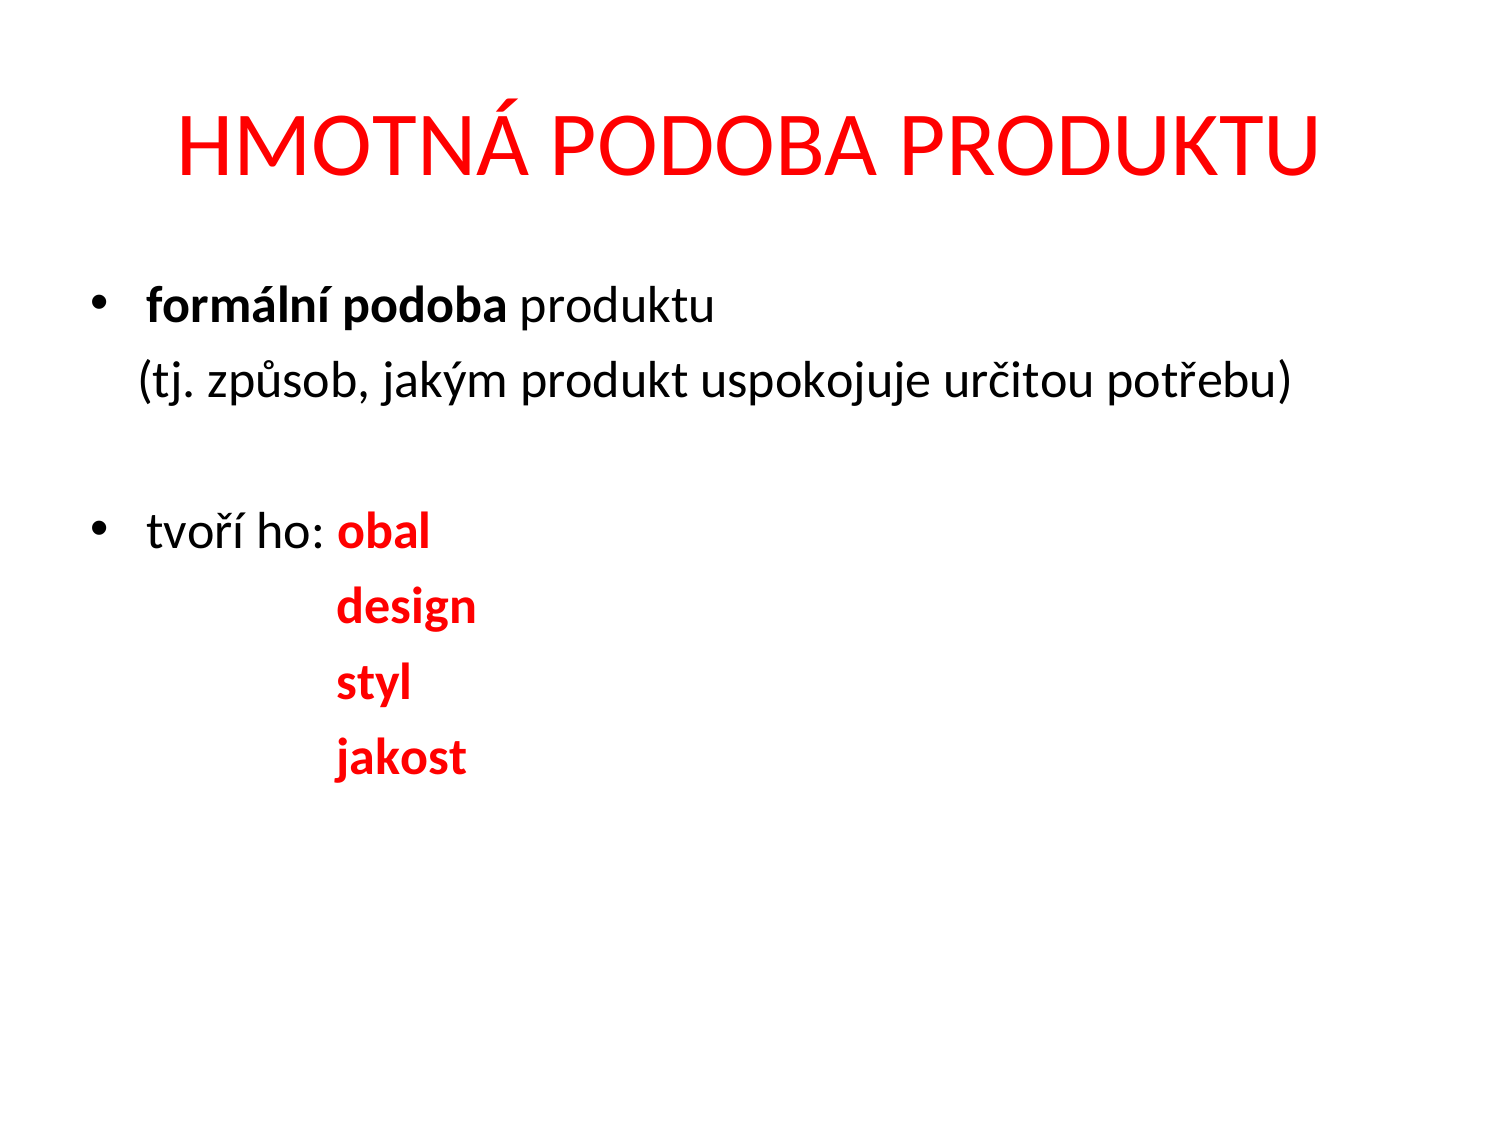

# HMOTNÁ PODOBA PRODUKTU
formální podoba produktu
 (tj. způsob, jakým produkt uspokojuje určitou potřebu)
tvoří ho: obal
 design
 styl
 jakost